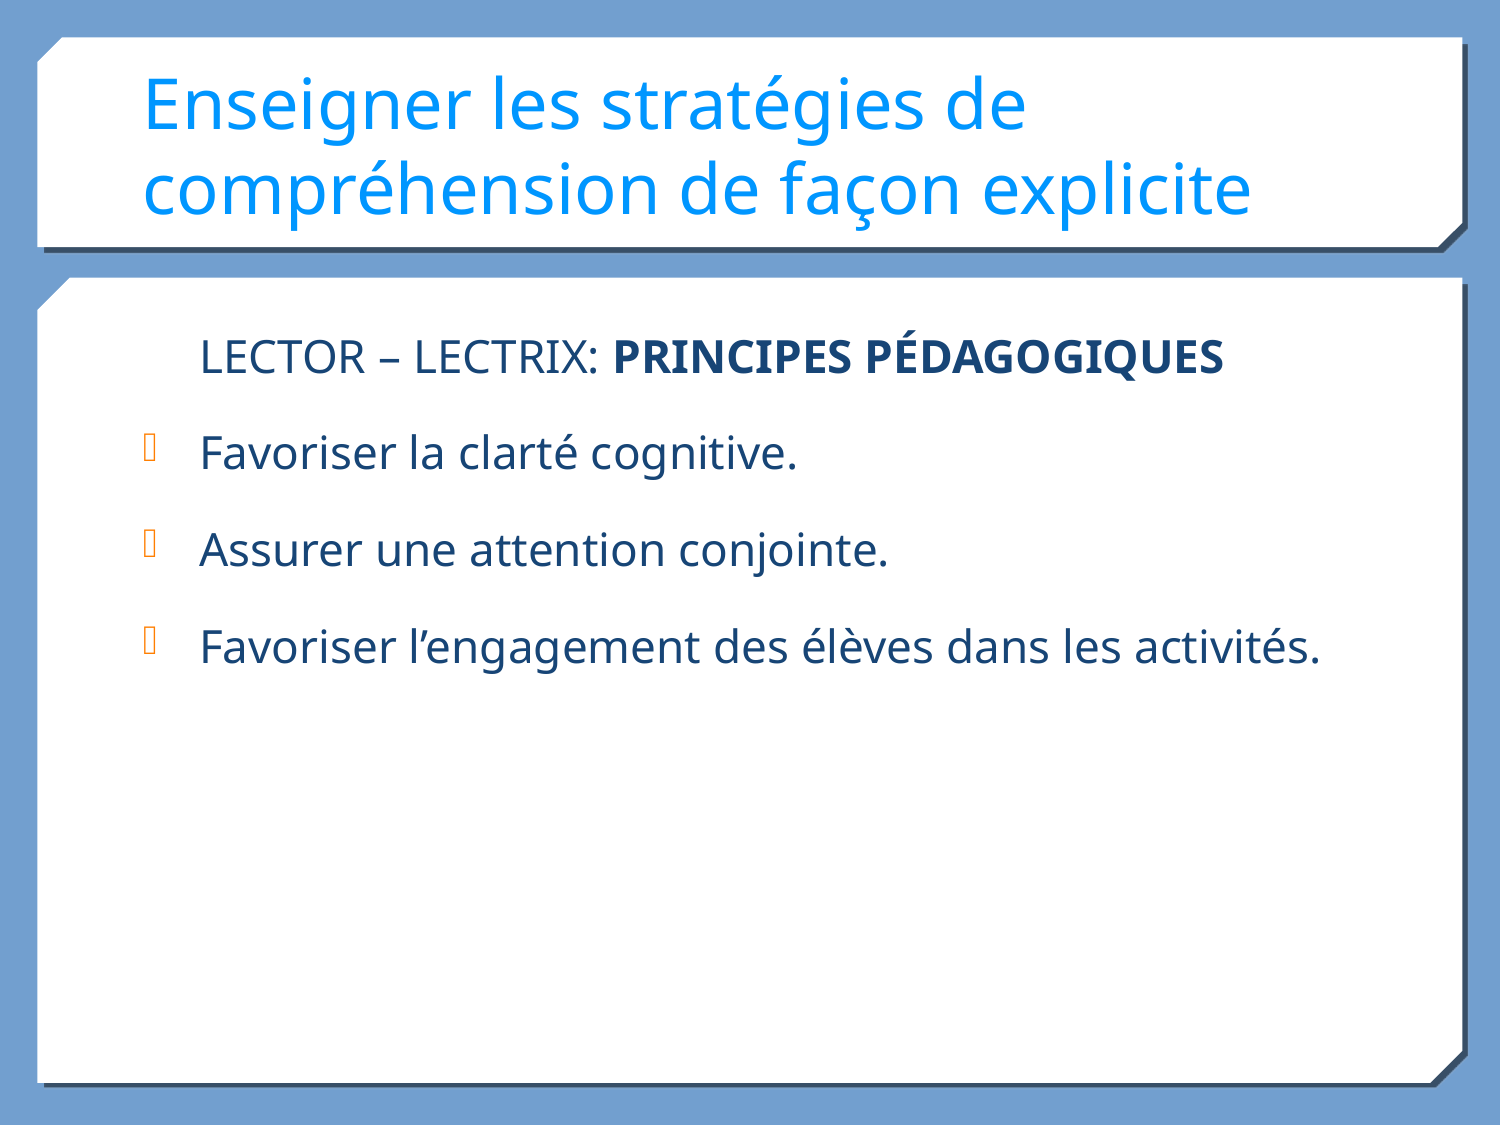

# Enseigner les stratégies de compréhension de façon explicite
LECTOR – LECTRIX: PRINCIPES PÉDAGOGIQUES
Favoriser la clarté cognitive.
Assurer une attention conjointe.
Favoriser l’engagement des élèves dans les activités.